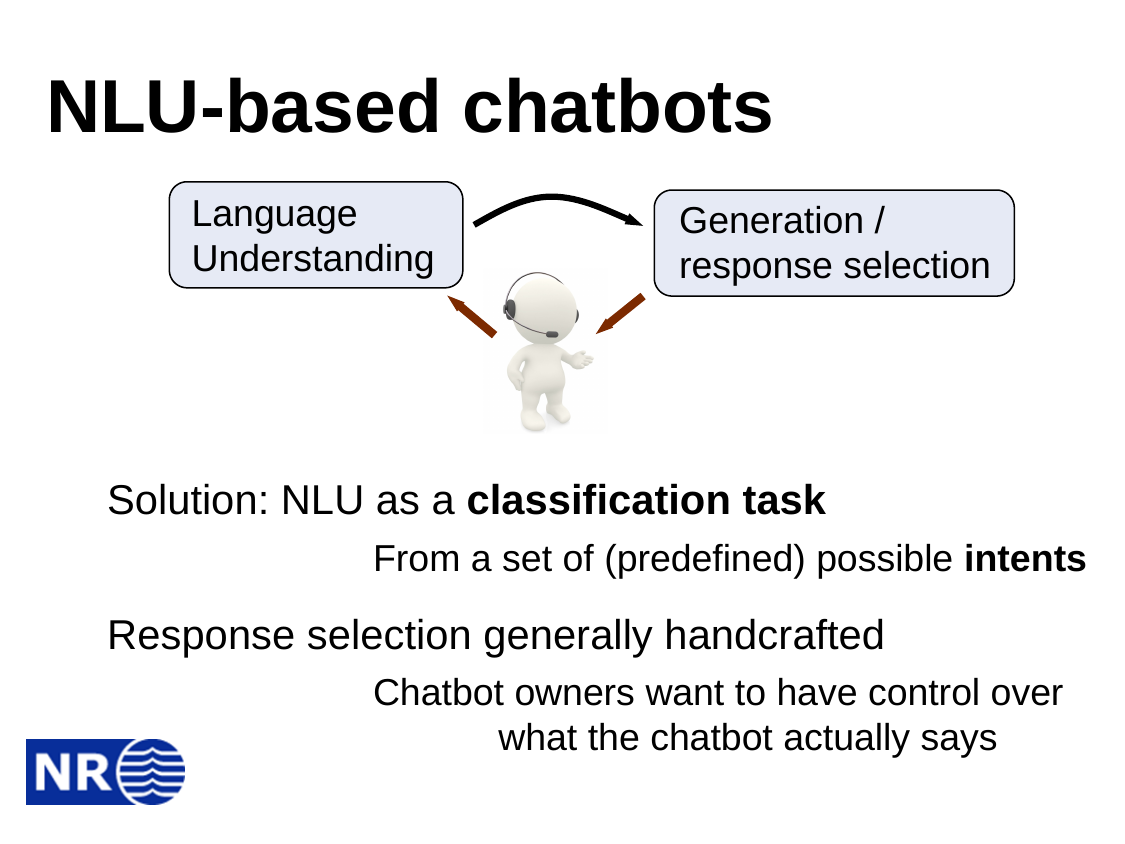

# NLU-based chatbots
Language
Understanding
Generation / response selection
Solution: NLU as a classification task
From a set of (predefined) possible intents
Response selection generally handcrafted
Chatbot owners want to have control over what the chatbot actually says